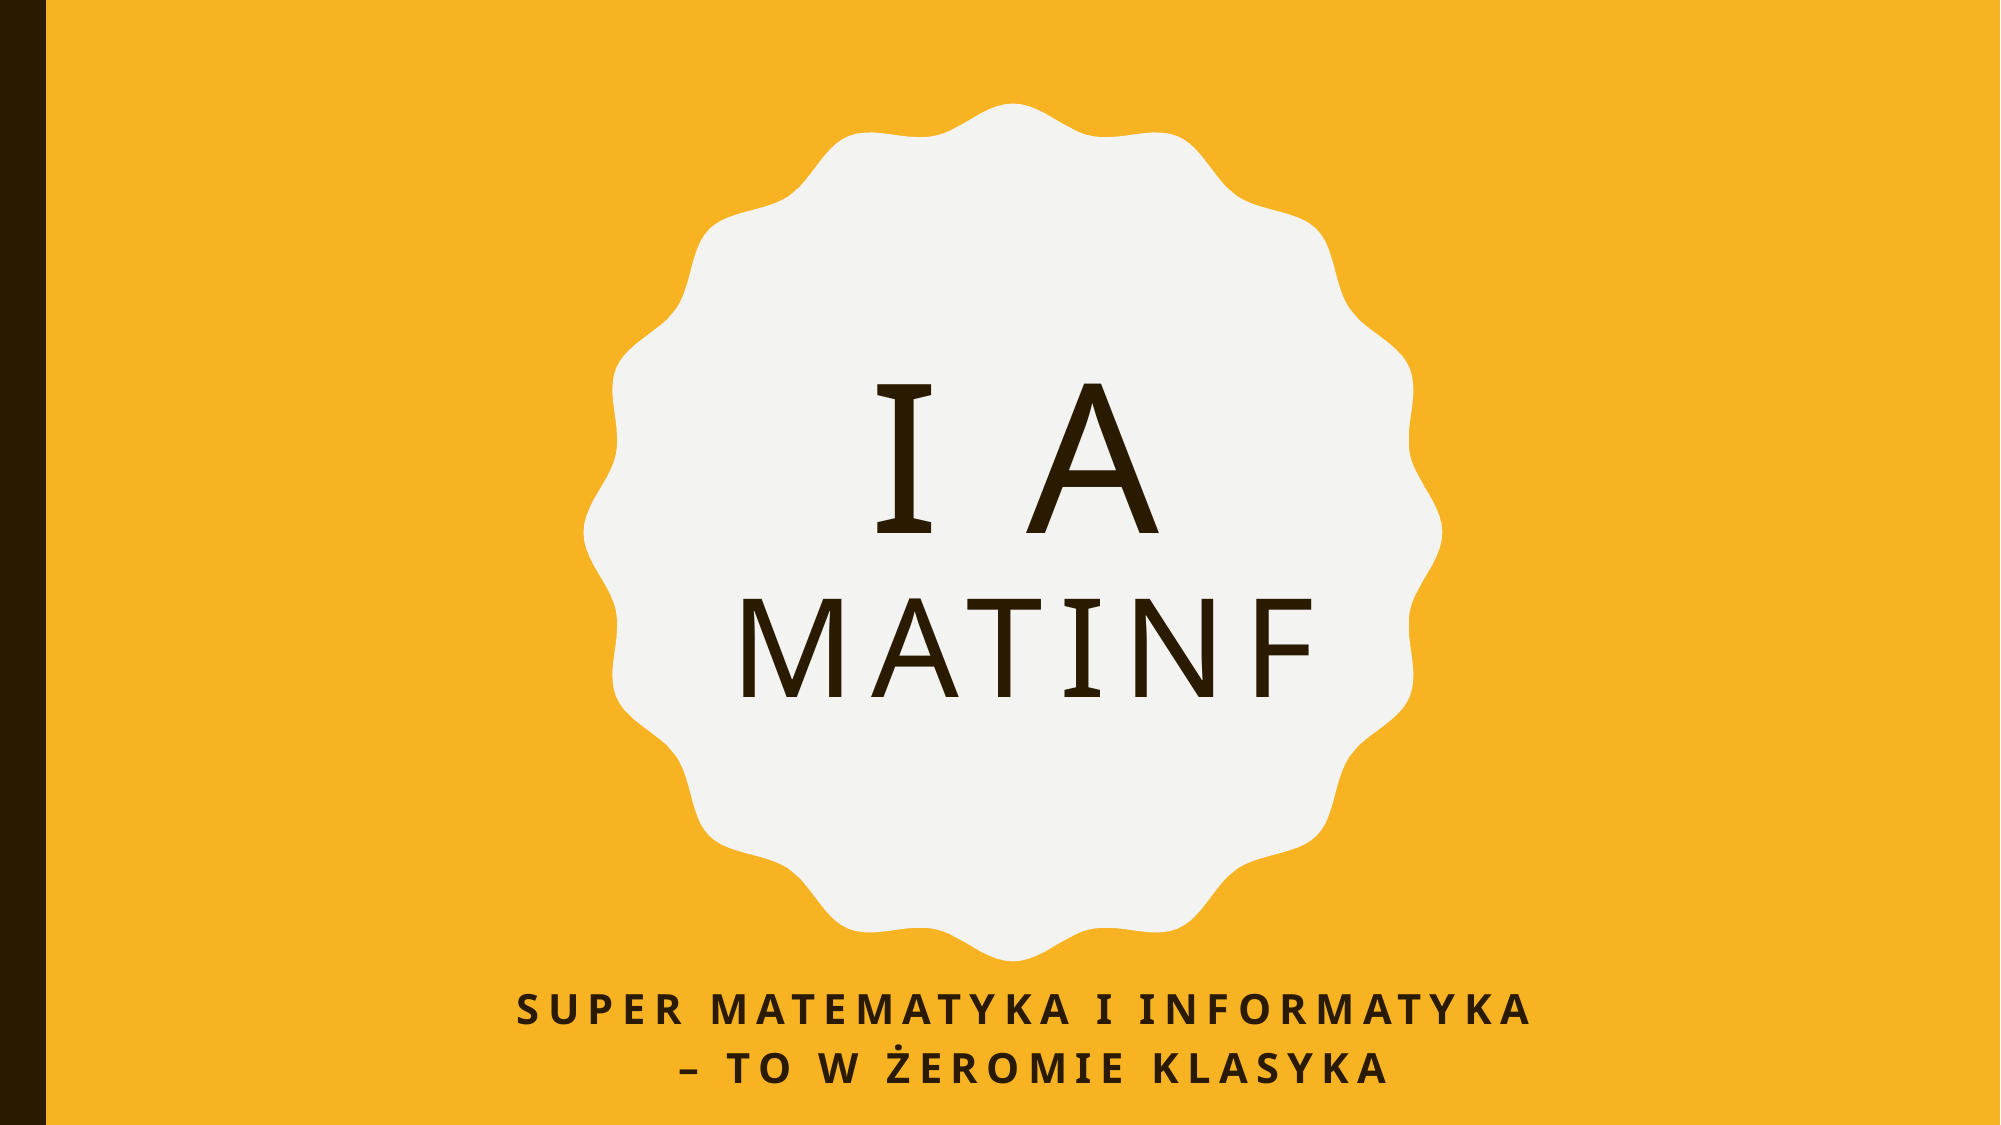

# I A MATINF
Super matematyka i informatyka
 – to w żeromie klasyka